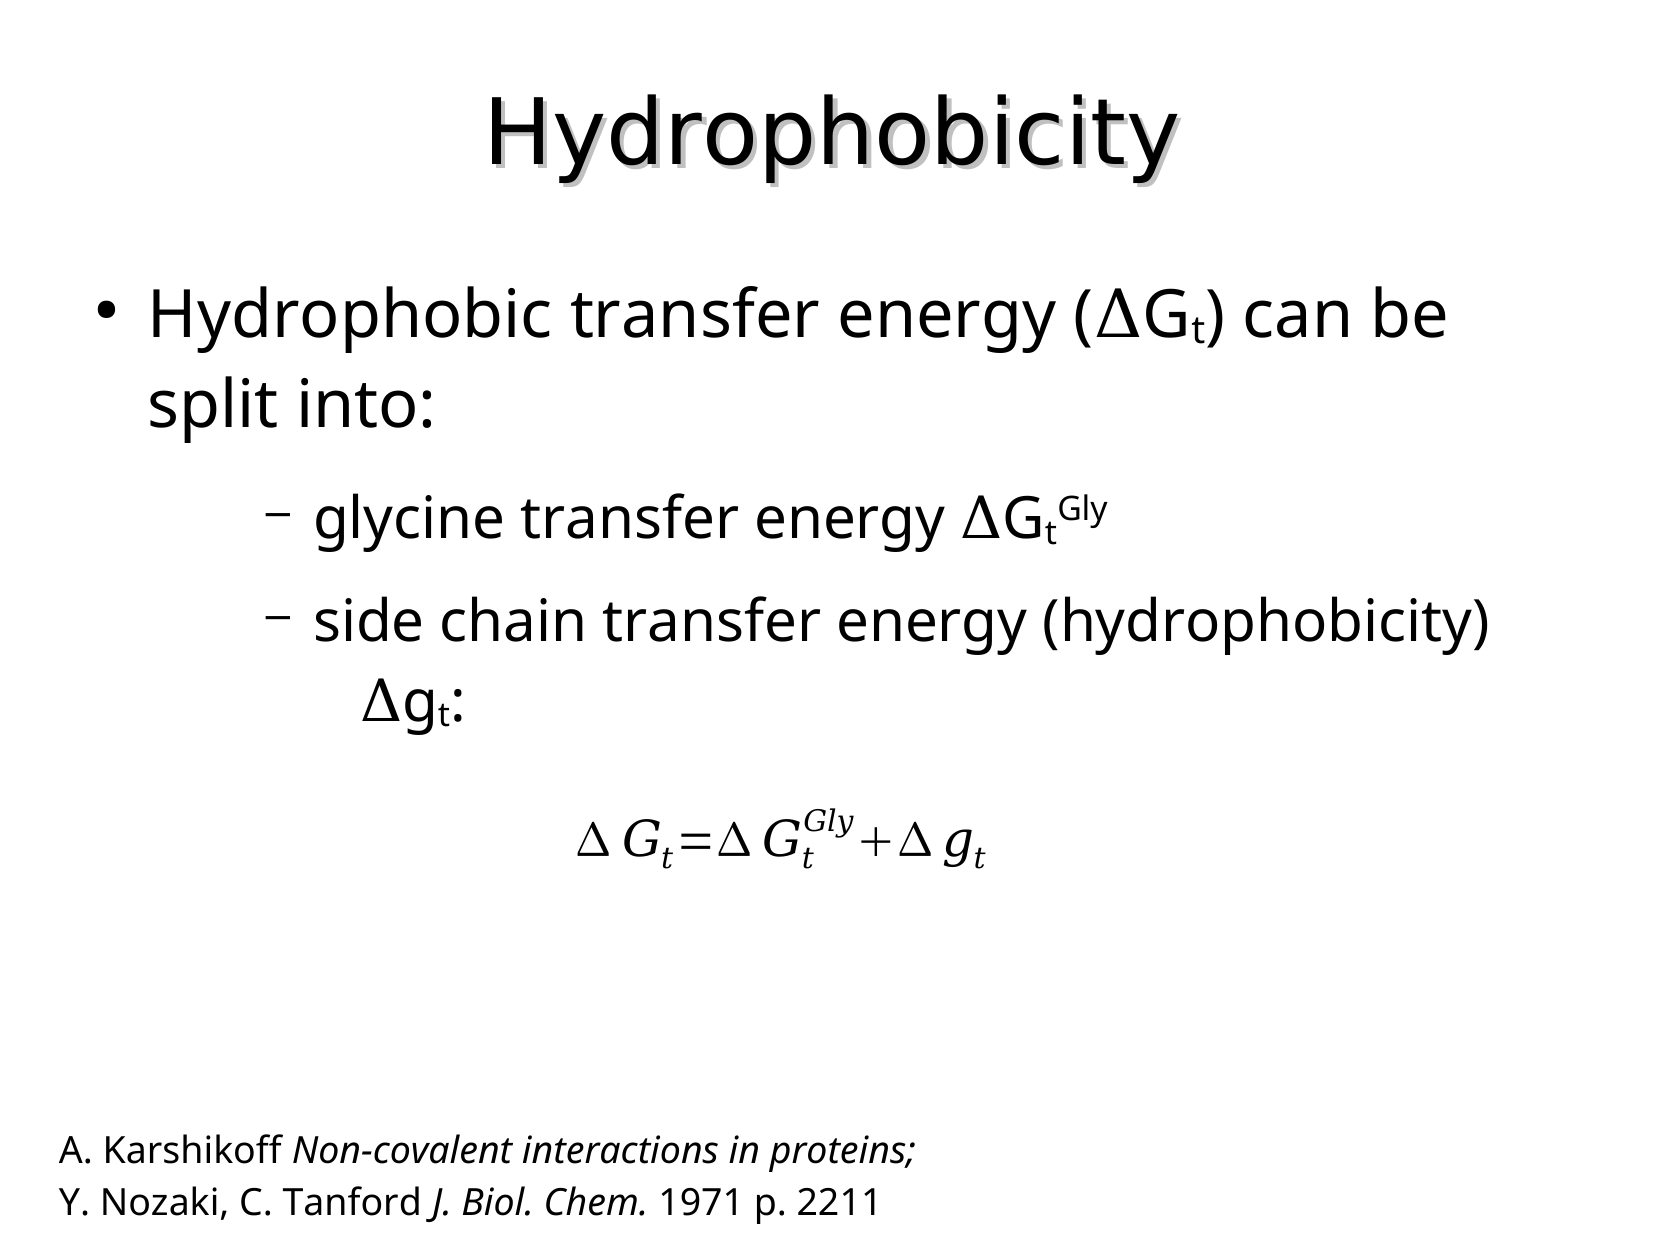

Hydrophobicity
# Hydrophobic transfer energy (ΔGt) can be split into:
glycine transfer energy ΔGtGly
side chain transfer energy (hydrophobicity) Δgt:
A. Karshikoff Non-covalent interactions in proteins;
Y. Nozaki, C. Tanford J. Biol. Chem. 1971 p. 2211